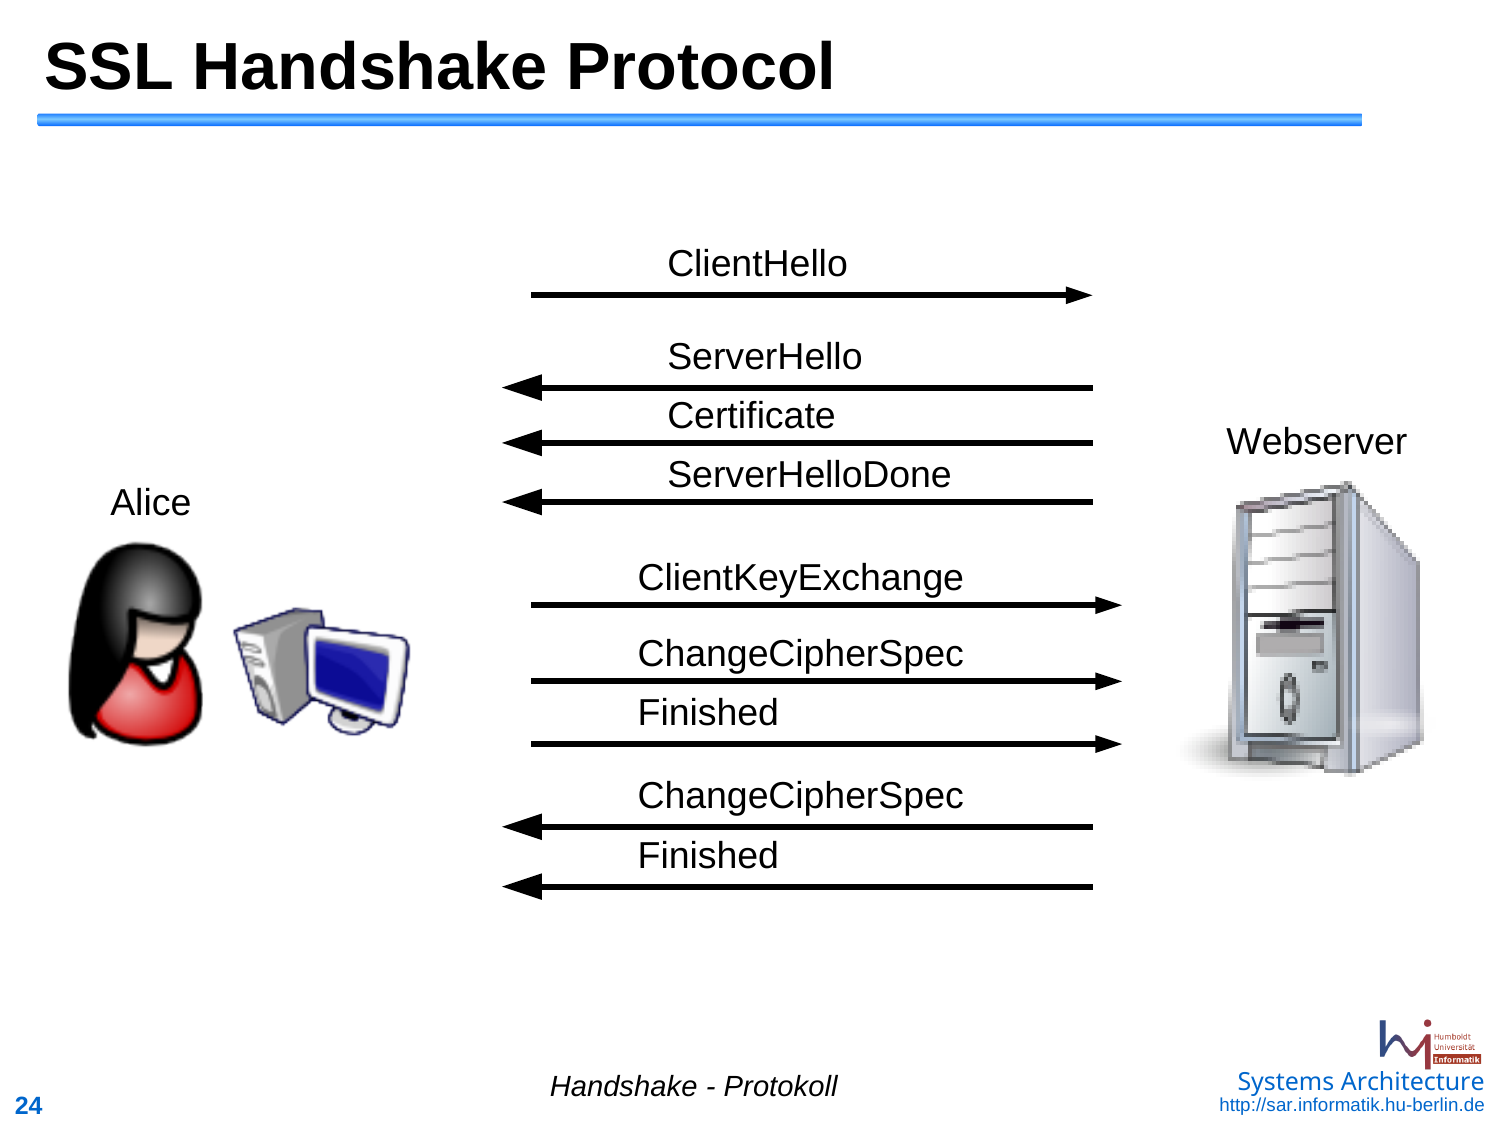

SSL Handshake Protocol
#
ClientHello
ServerHello
Certificate
ServerHelloDone
Webserver
Alice
ClientKeyExchange
ChangeCipherSpec
Finished
ChangeCipherSpec
Finished
Handshake - Protokoll